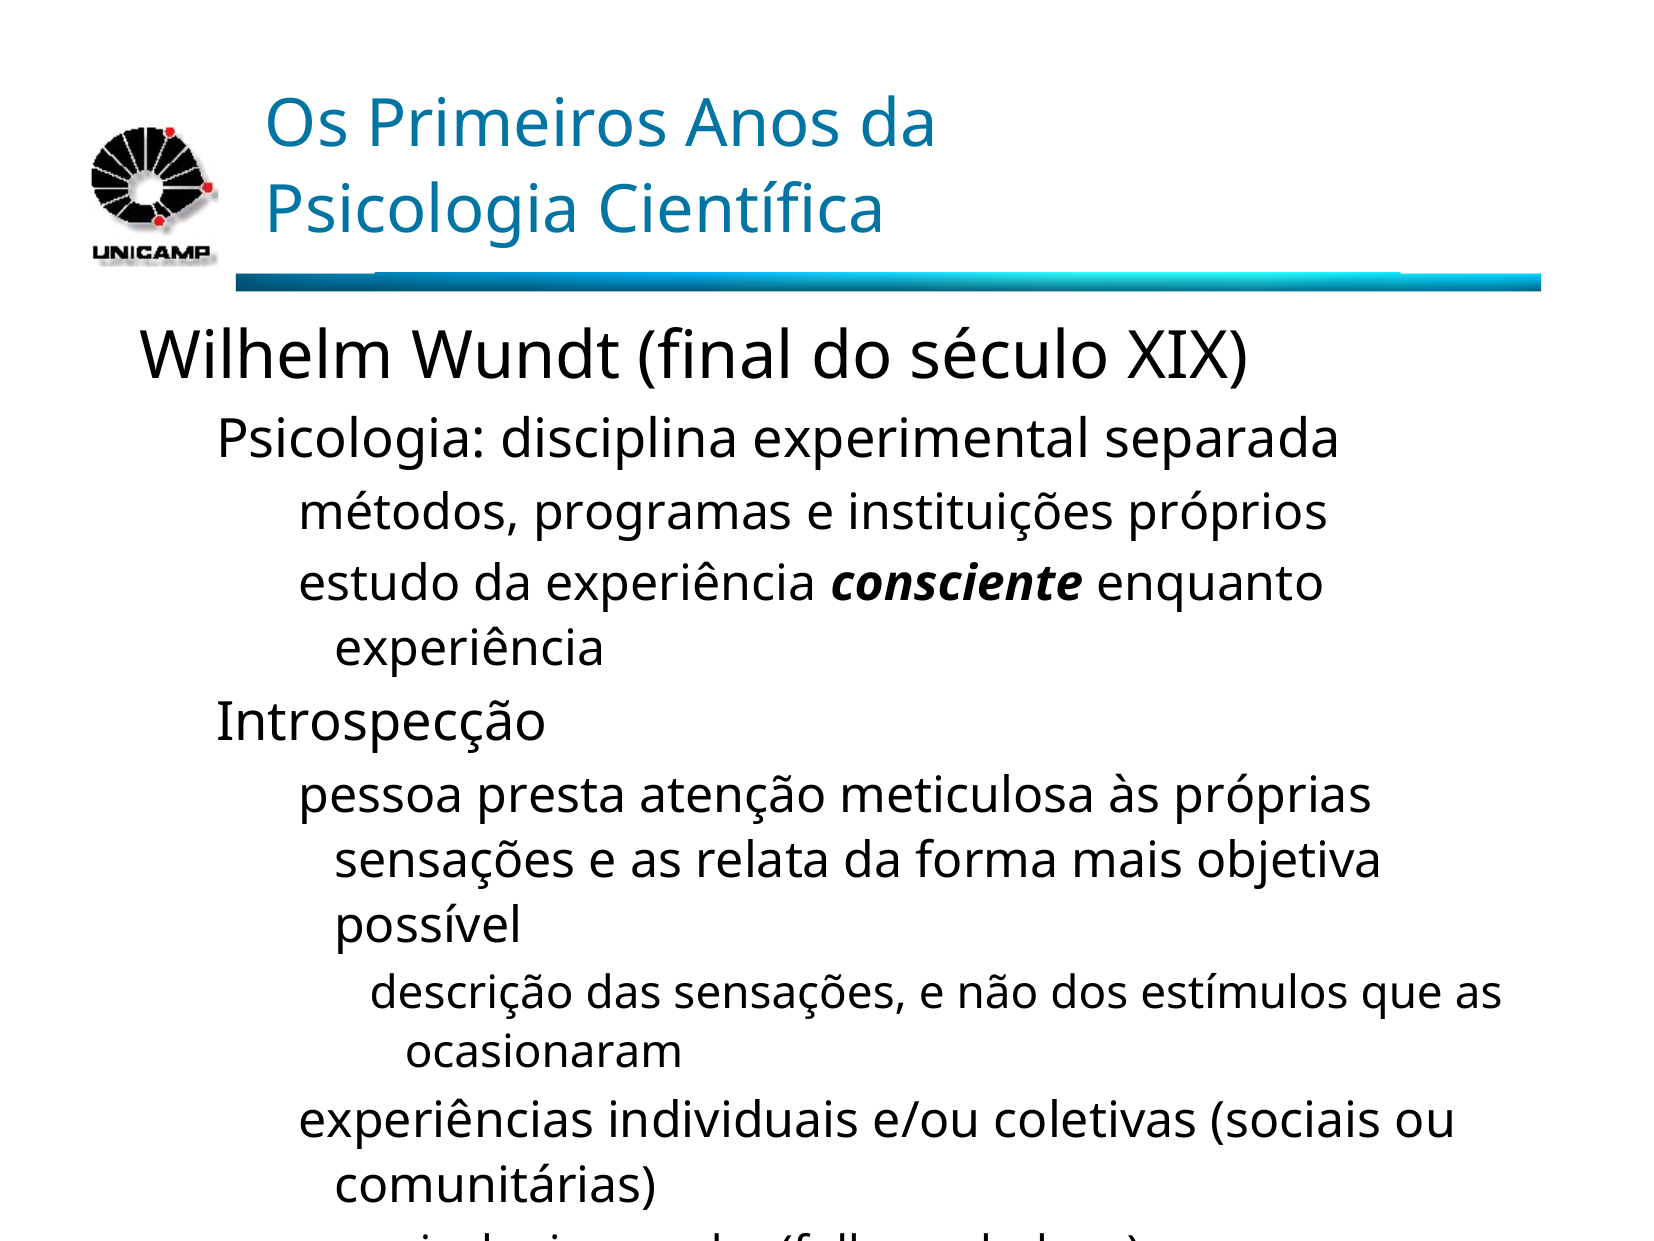

# Os Primeiros Anos da Psicologia Científica
Wilhelm Wundt (final do século XIX)
Psicologia: disciplina experimental separada
métodos, programas e instituições próprios
estudo da experiência consciente enquanto experiência
Introspecção
pessoa presta atenção meticulosa às próprias sensações e as relata da forma mais objetiva possível
descrição das sensações, e não dos estímulos que as ocasionaram
experiências individuais e/ou coletivas (sociais ou comunitárias)
psicologia popular (folk psychology)